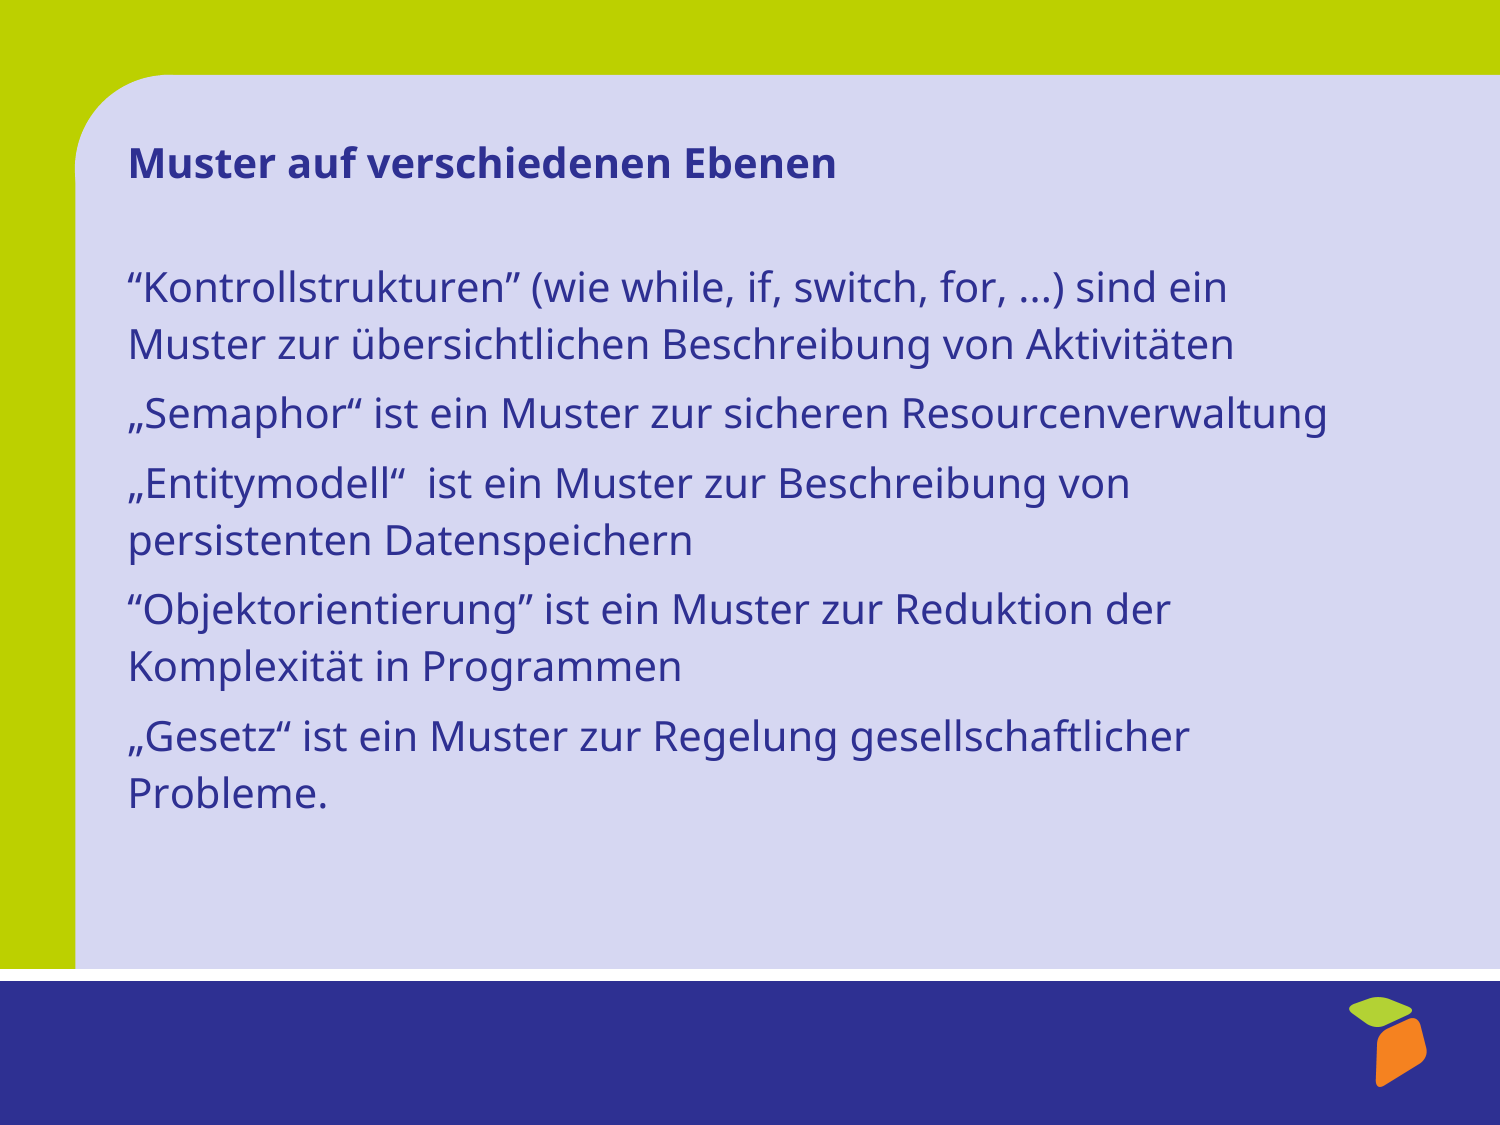

# Muster auf verschiedenen Ebenen
“Kontrollstrukturen” (wie while, if, switch, for, ...) sind ein Muster zur übersichtlichen Beschreibung von Aktivitäten
„Semaphor“ ist ein Muster zur sicheren Resourcenverwaltung
„Entitymodell“ ist ein Muster zur Beschreibung von persistenten Datenspeichern
“Objektorientierung” ist ein Muster zur Reduktion der Komplexität in Programmen
„Gesetz“ ist ein Muster zur Regelung gesellschaftlicher Probleme.